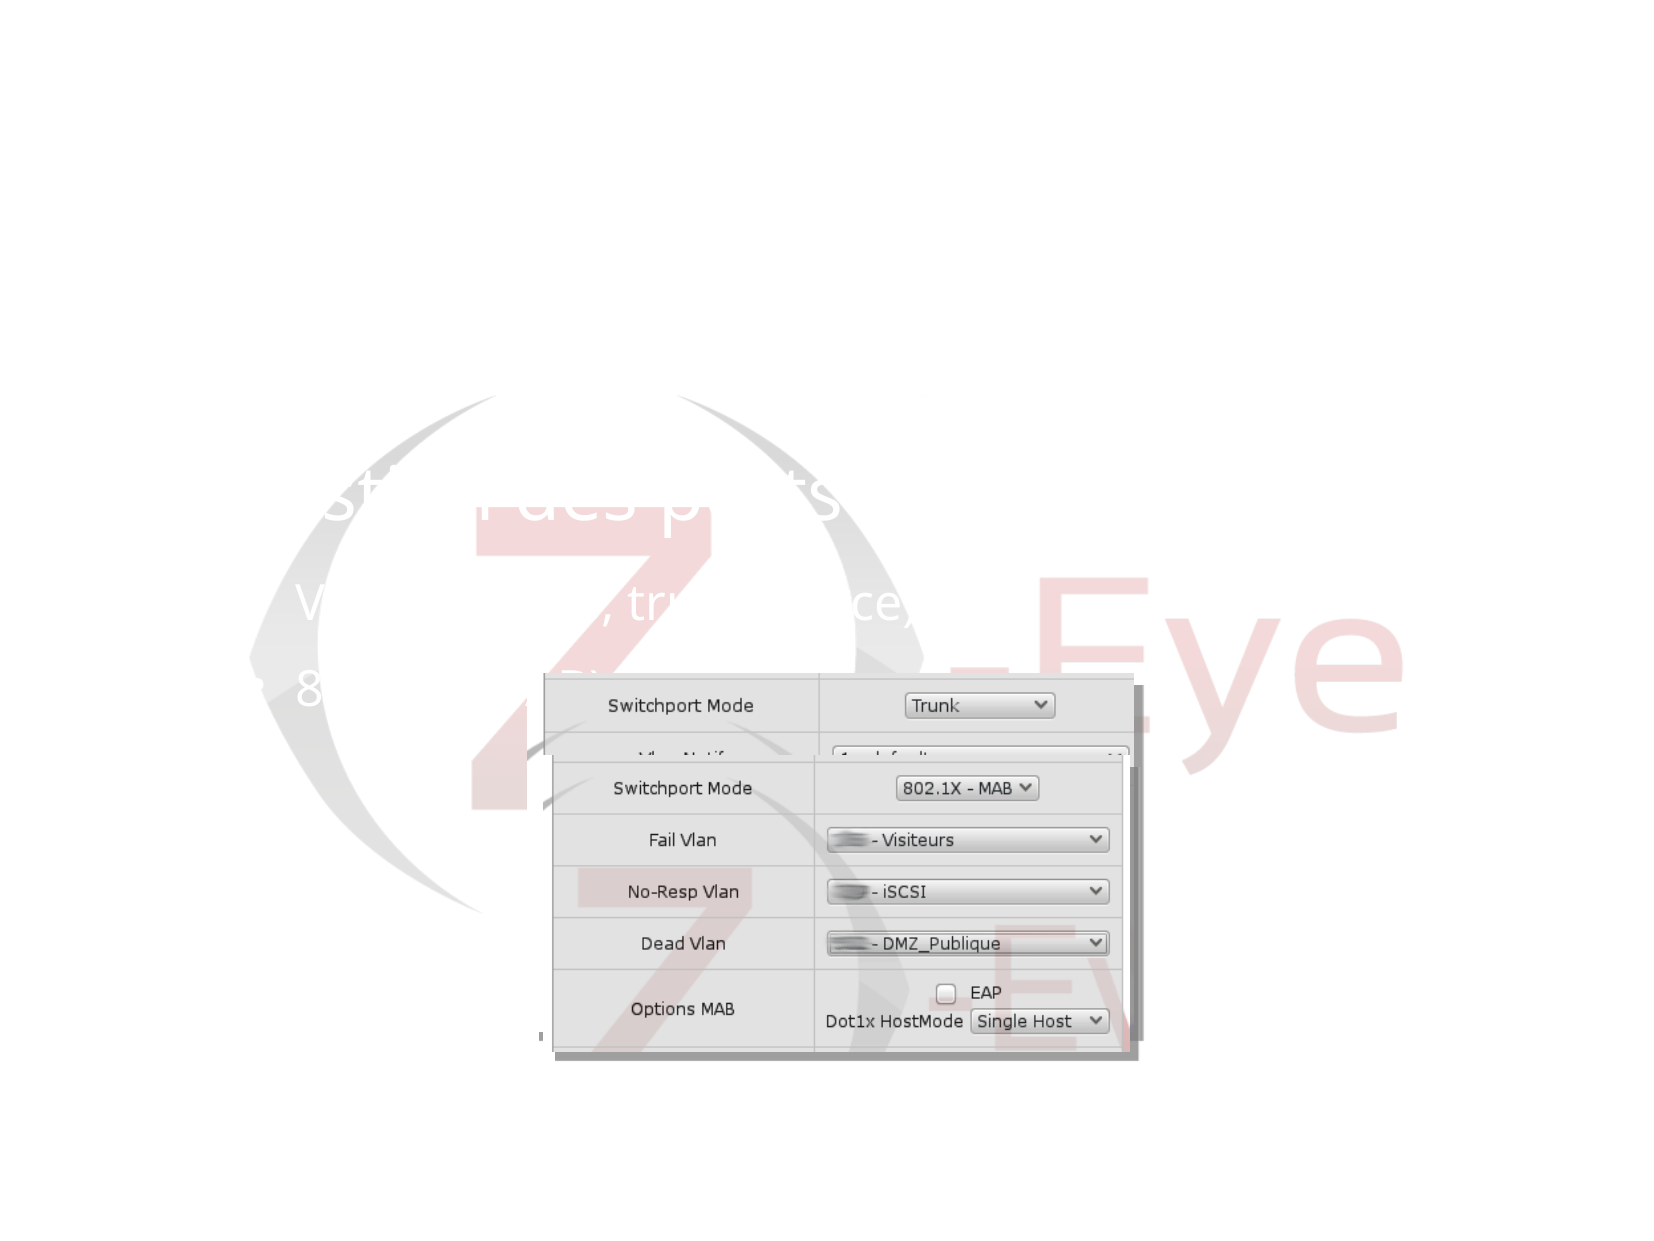

# Monitoring et gestion réseau
Gestion d'équipements réseau
Gestion des ports d'équipement
VLAN (access, trunk, voice)
802.1X (MAB)